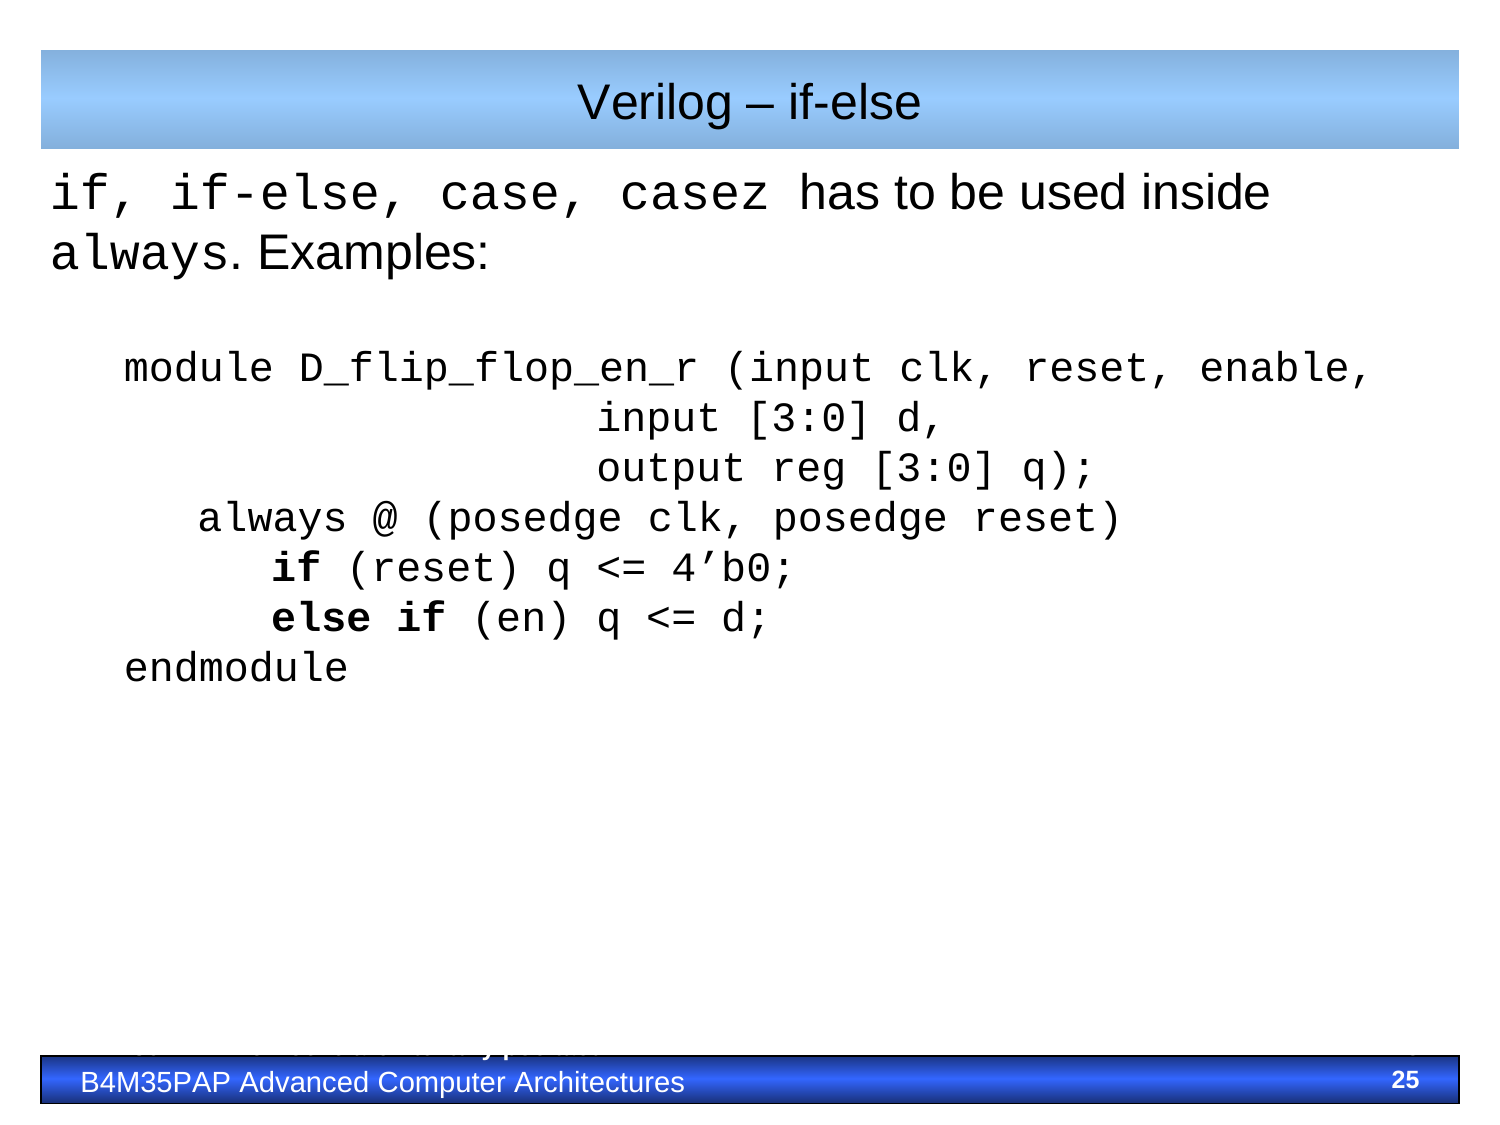

# Verilog – if-else
if, if-else, case, casez has to be used inside always. Examples:
	module D_flip_flop_en_r (input clk, reset, enable,
			 input [3:0] d,
			 output reg [3:0] q);
		always @ (posedge clk, posedge reset)
			if (reset) q <= 4’b0;
			else if (en) q <= d;
	endmodule
A4M36PAP Pokročilé architektury počítačů